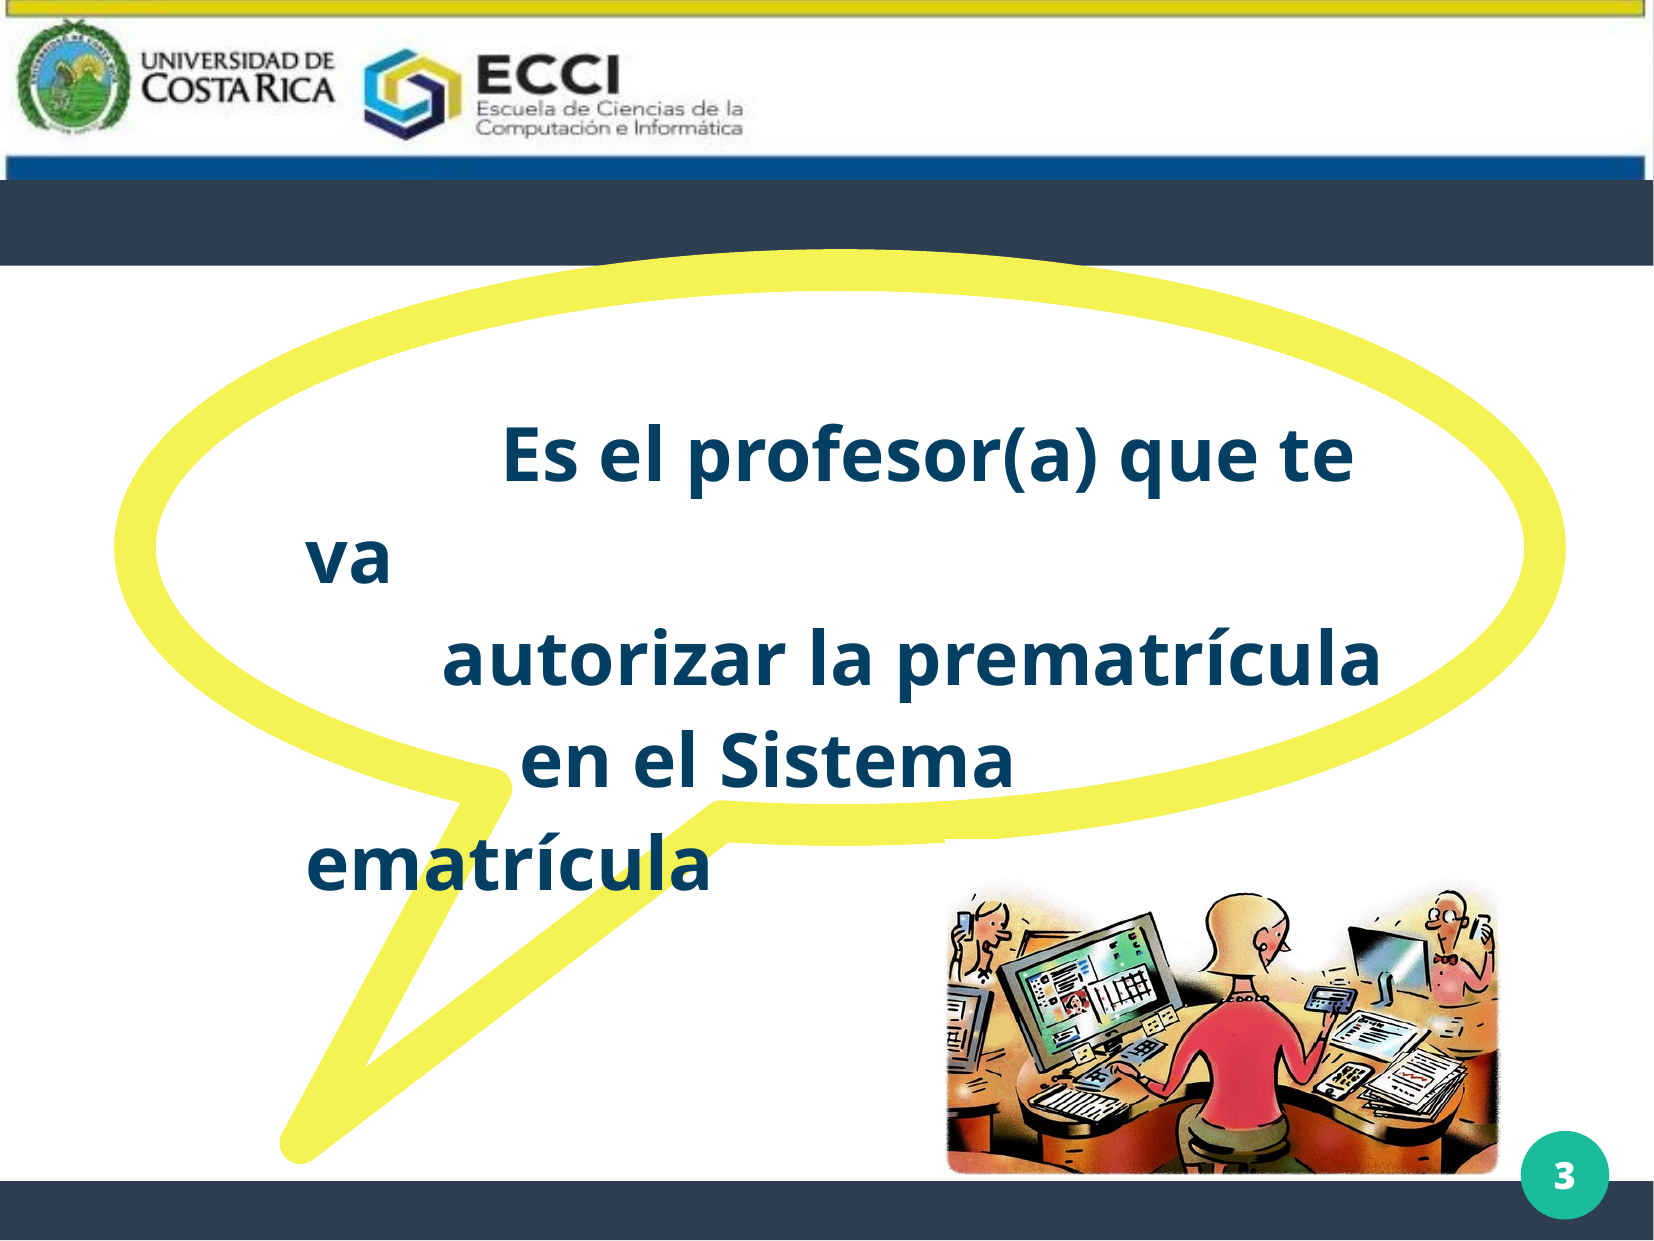

# Cómo sé como se llama?
 Es el profesor(a) que te va
 autorizar la prematrícula
 en el Sistema ematrícula
3